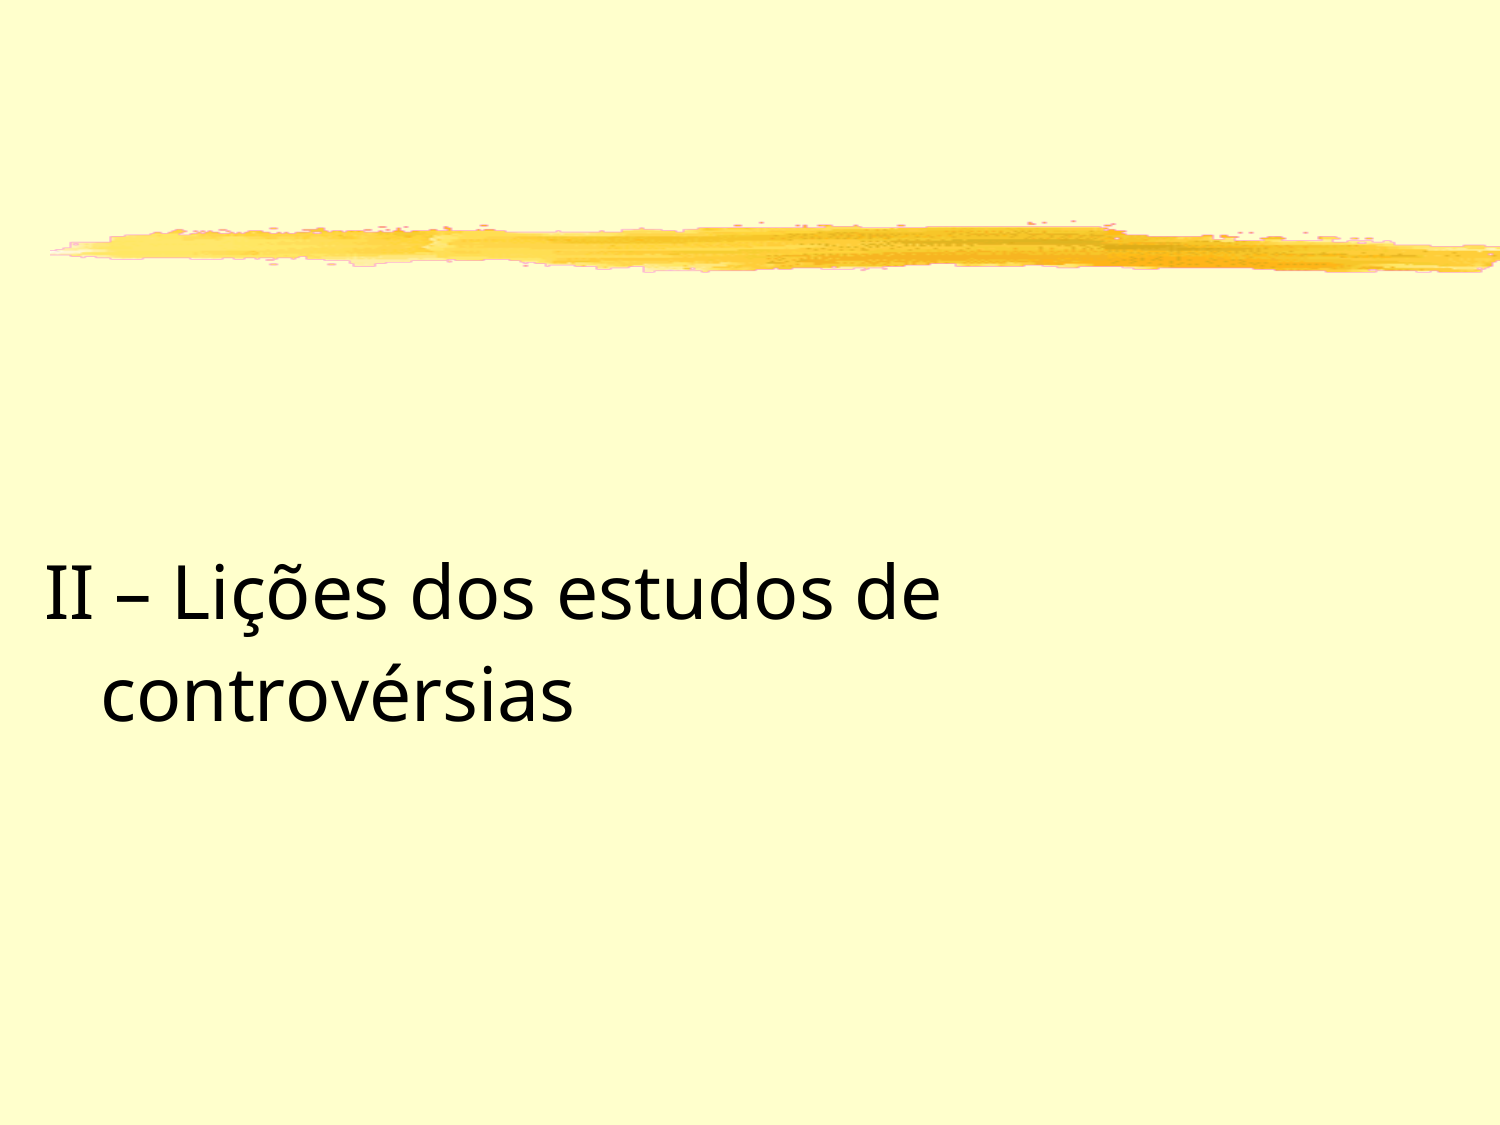

#
II – Lições dos estudos de controvérsias